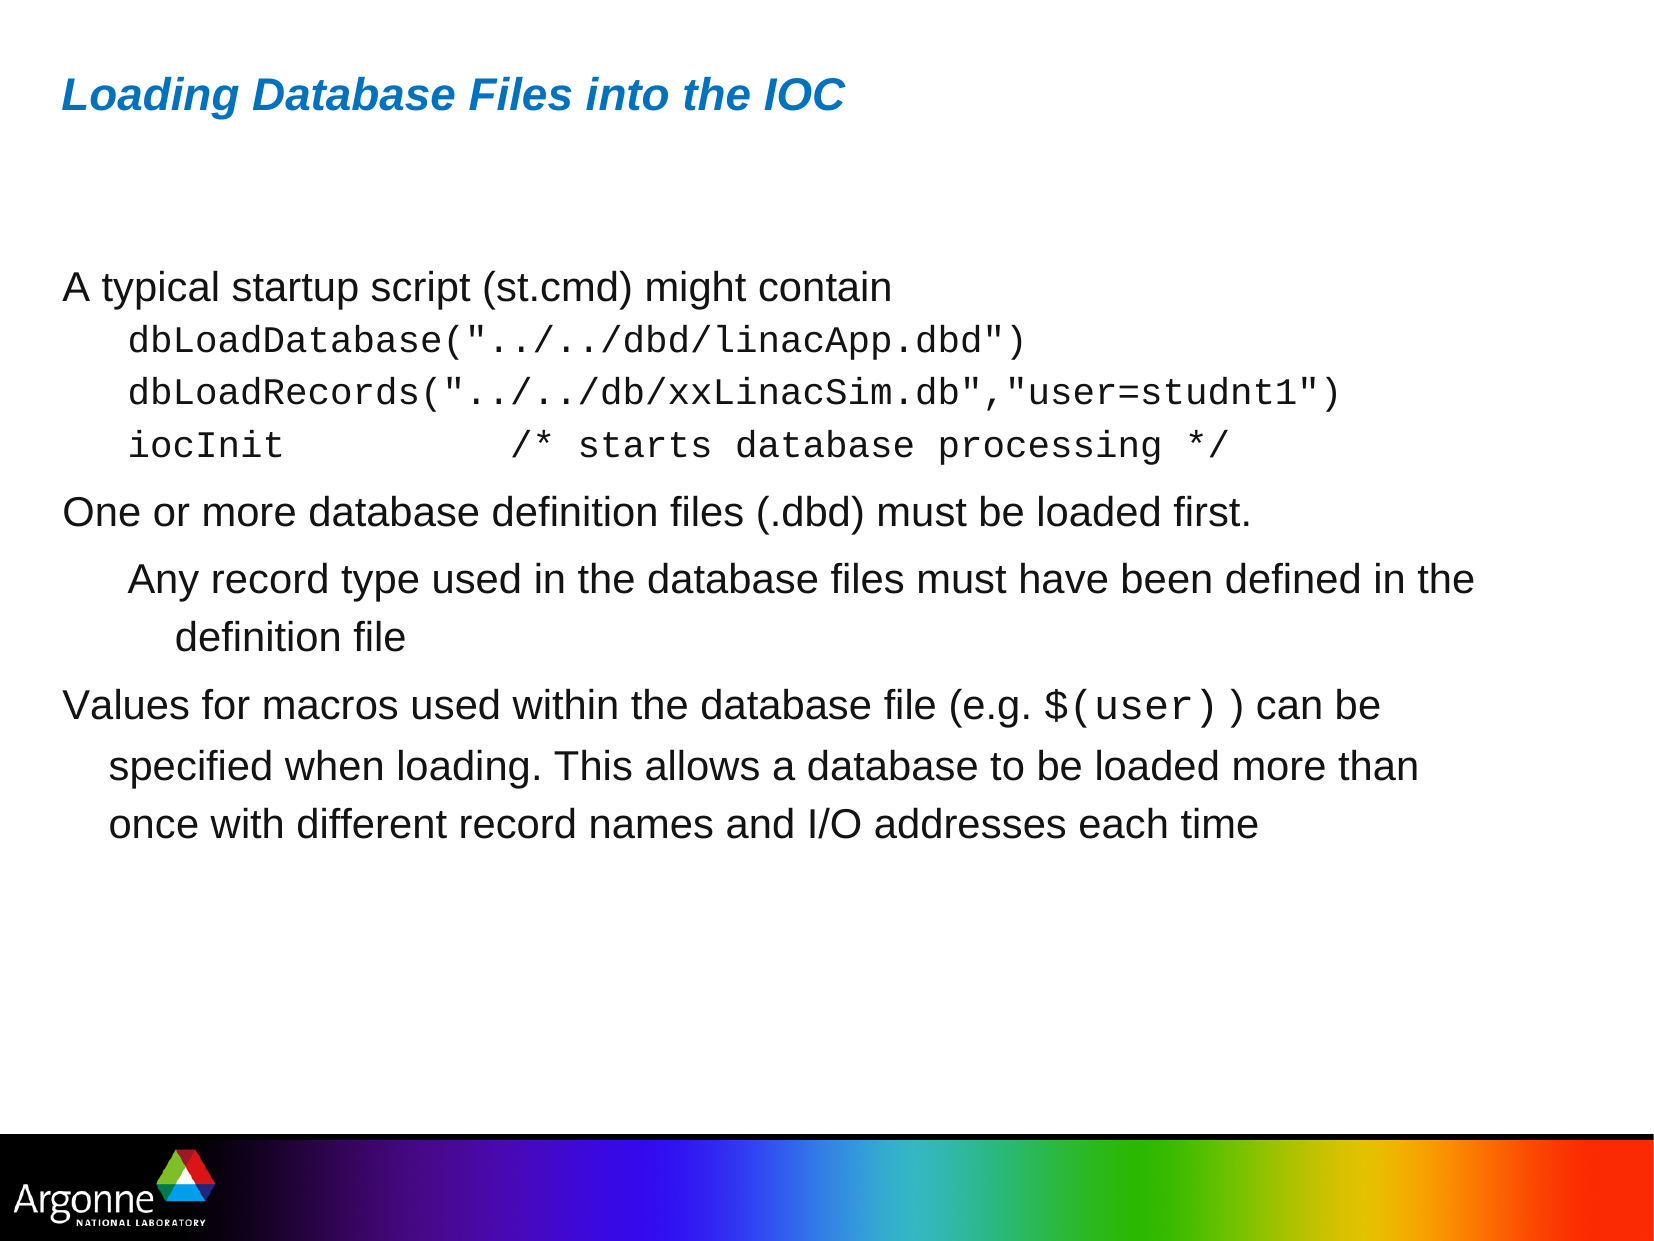

# Loading Database Files into the IOC
A typical startup script (st.cmd) might contain
dbLoadDatabase("../../dbd/linacApp.dbd")
dbLoadRecords("../../db/xxLinacSim.db","user=studnt1")
iocInit /* starts database processing */
One or more database definition files (.dbd) must be loaded first.
Any record type used in the database files must have been defined in the definition file
Values for macros used within the database file (e.g. $(user) ) can be specified when loading. This allows a database to be loaded more than once with different record names and I/O addresses each time